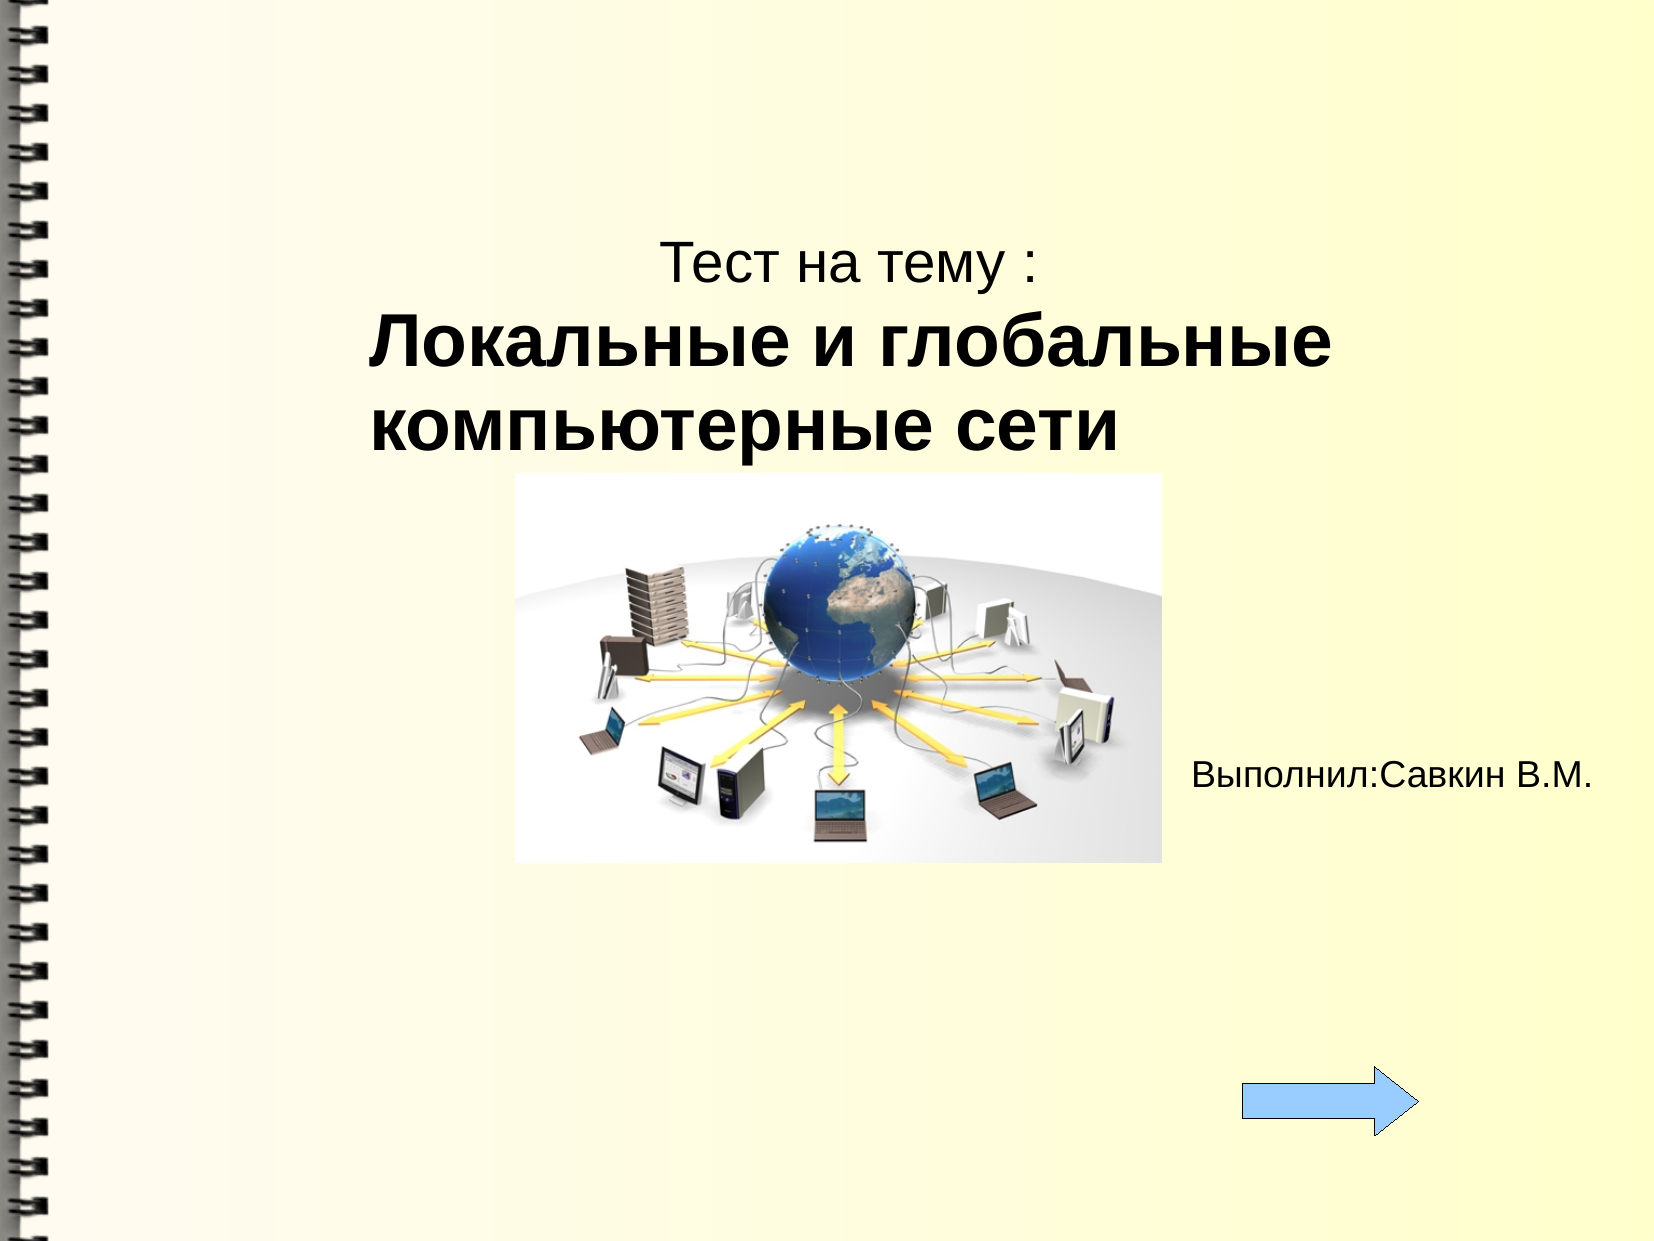

Тест на тему :
Локальные и глобальные компьютерные сети
Выполнил:Савкин В.М.